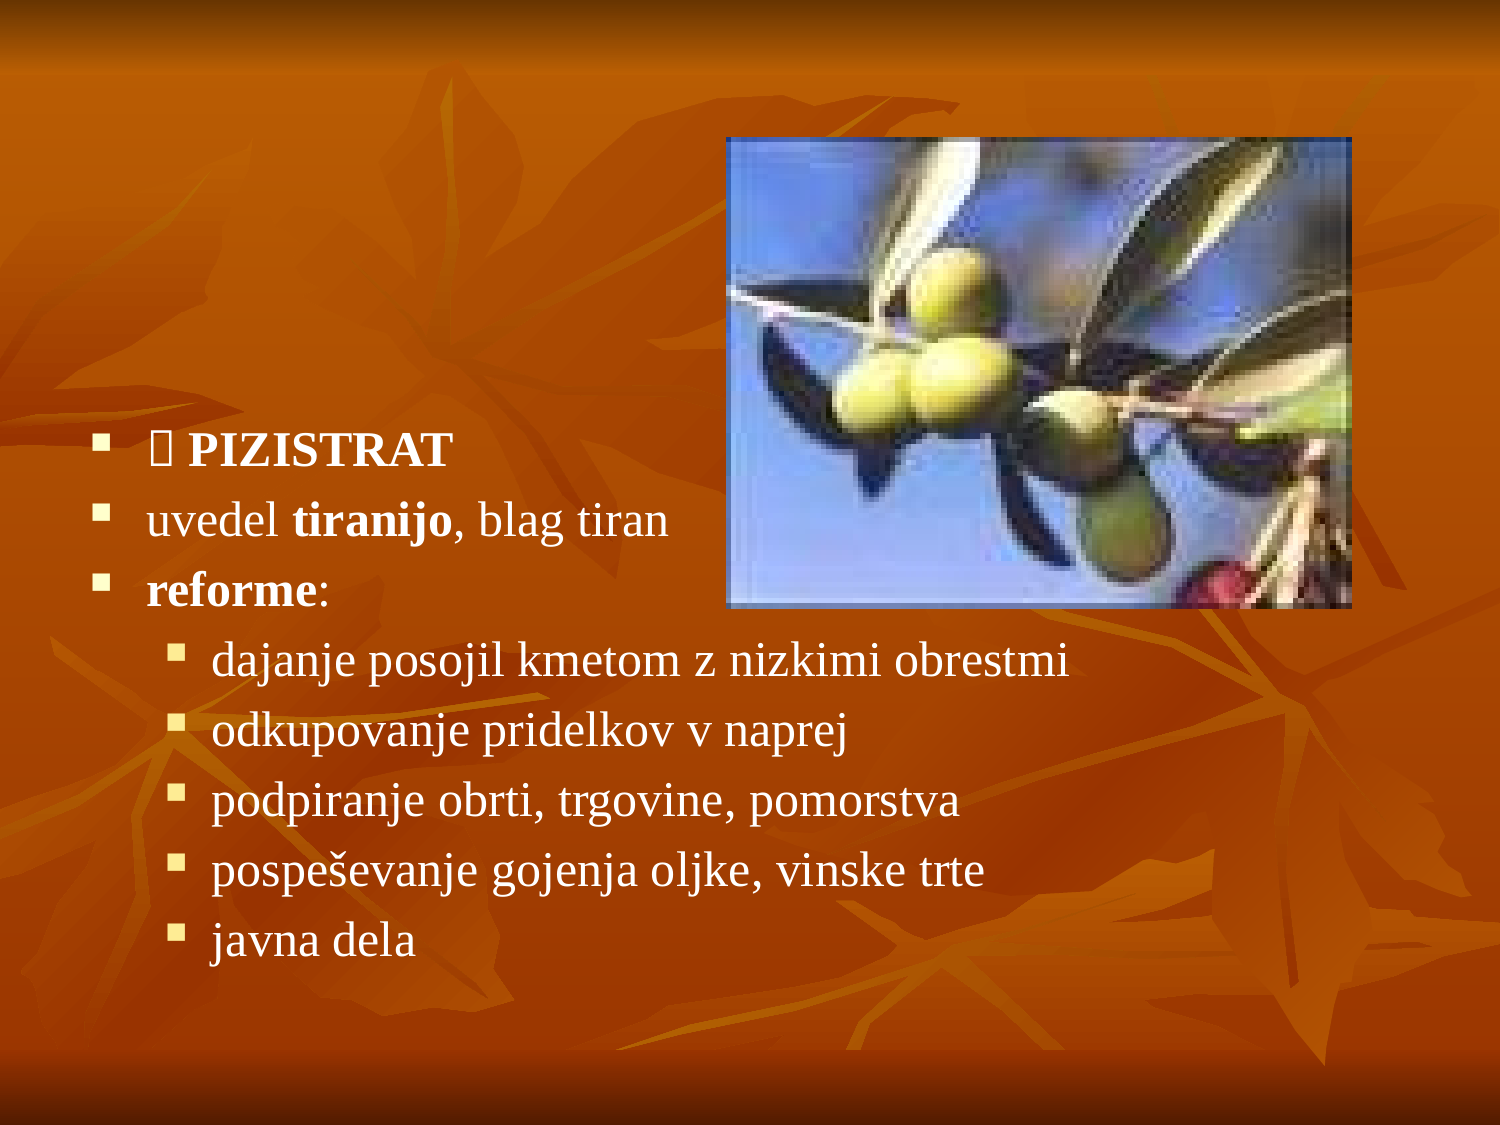

#
 PIZISTRAT
uvedel tiranijo, blag tiran
reforme:
dajanje posojil kmetom z nizkimi obrestmi
odkupovanje pridelkov v naprej
podpiranje obrti, trgovine, pomorstva
pospeševanje gojenja oljke, vinske trte
javna dela